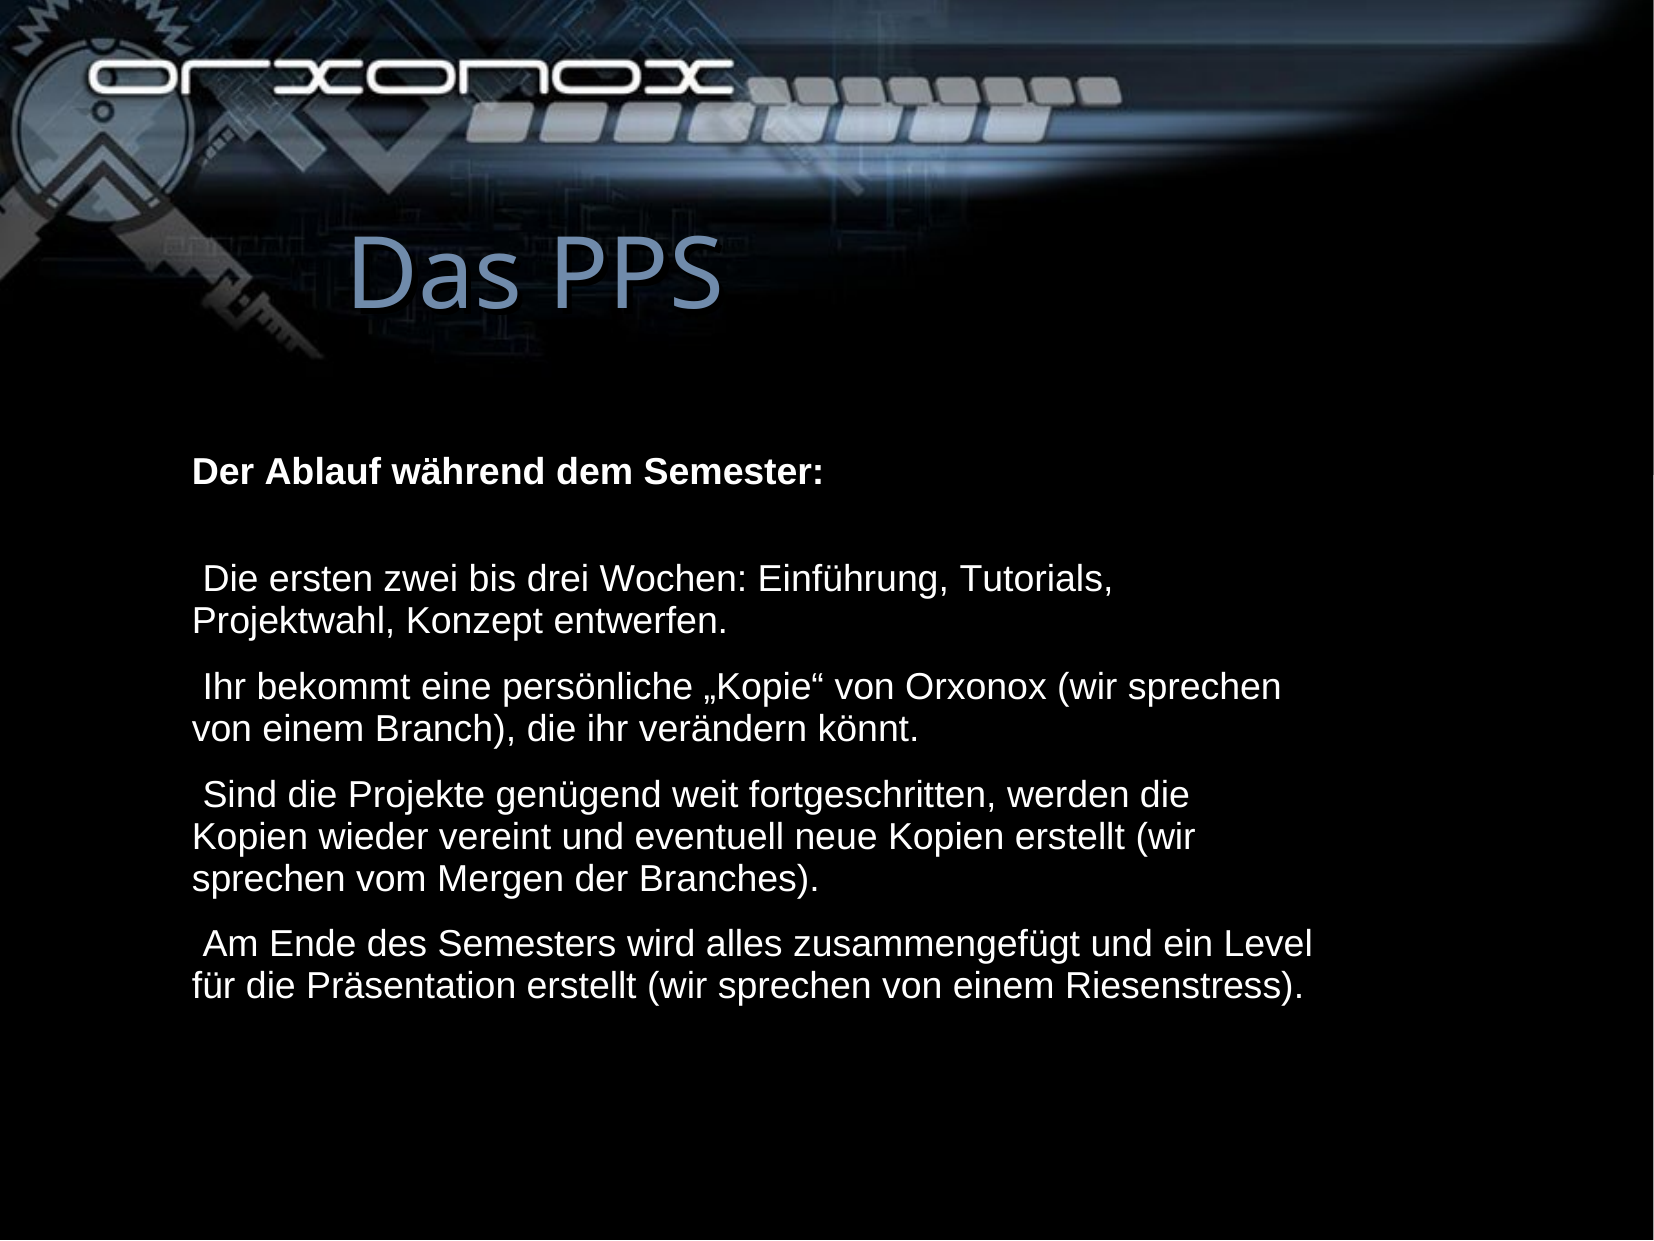

Das PPS
Der Ablauf während dem Semester:
 Die ersten zwei bis drei Wochen: Einführung, Tutorials, Projektwahl, Konzept entwerfen.
 Ihr bekommt eine persönliche „Kopie“ von Orxonox (wir sprechen von einem Branch), die ihr verändern könnt.
 Sind die Projekte genügend weit fortgeschritten, werden die Kopien wieder vereint und eventuell neue Kopien erstellt (wir sprechen vom Mergen der Branches).
 Am Ende des Semesters wird alles zusammengefügt und ein Level für die Präsentation erstellt (wir sprechen von einem Riesenstress).